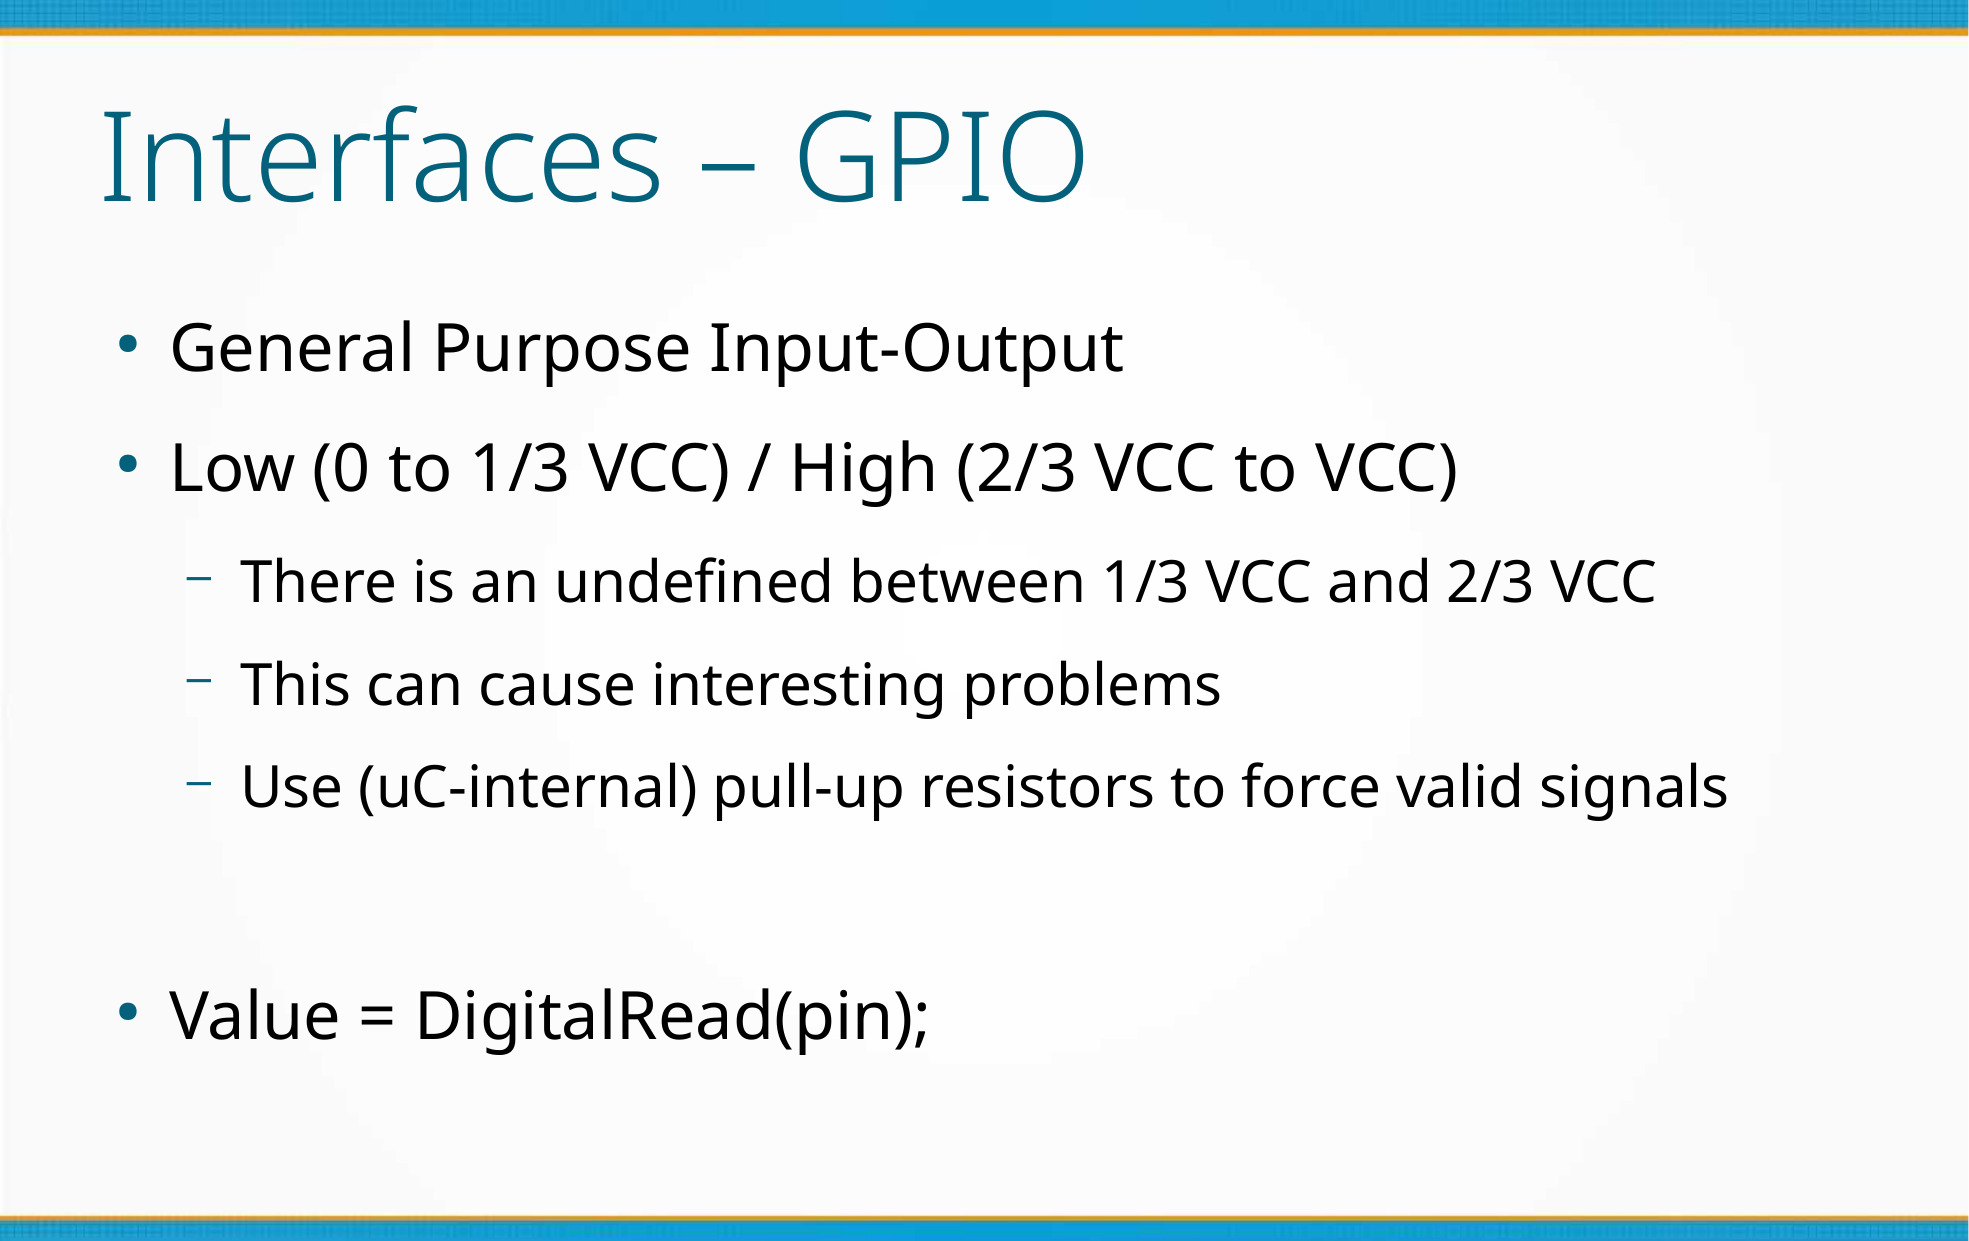

# Interfaces – GPIO
General Purpose Input-Output
Low (0 to 1/3 VCC) / High (2/3 VCC to VCC)
There is an undefined between 1/3 VCC and 2/3 VCC
This can cause interesting problems
Use (uC-internal) pull-up resistors to force valid signals
Value = DigitalRead(pin);